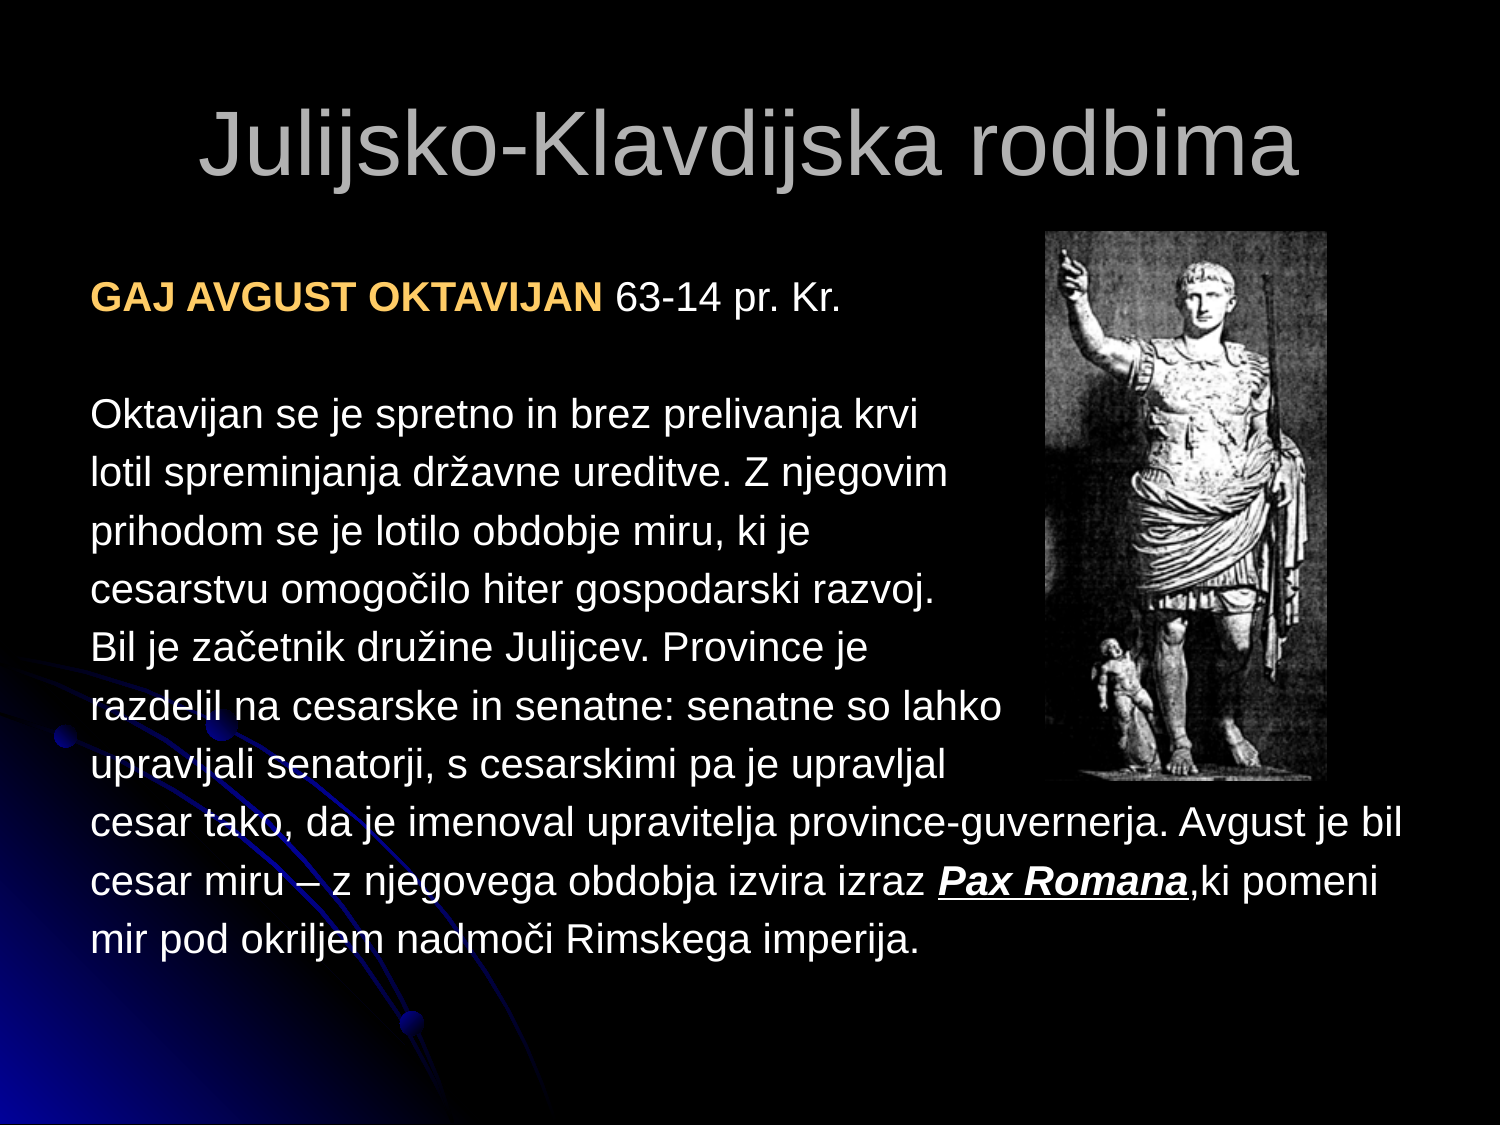

# Julijsko-Klavdijska rodbima
GAJ AVGUST OKTAVIJAN 63-14 pr. Kr.
Oktavijan se je spretno in brez prelivanja krvi
lotil spreminjanja državne ureditve. Z njegovim
prihodom se je lotilo obdobje miru, ki je
cesarstvu omogočilo hiter gospodarski razvoj.
Bil je začetnik družine Julijcev. Province je
razdelil na cesarske in senatne: senatne so lahko
upravljali senatorji, s cesarskimi pa je upravljal
cesar tako, da je imenoval upravitelja province-guvernerja. Avgust je bil
cesar miru – z njegovega obdobja izvira izraz Pax Romana,ki pomeni
mir pod okriljem nadmoči Rimskega imperija.